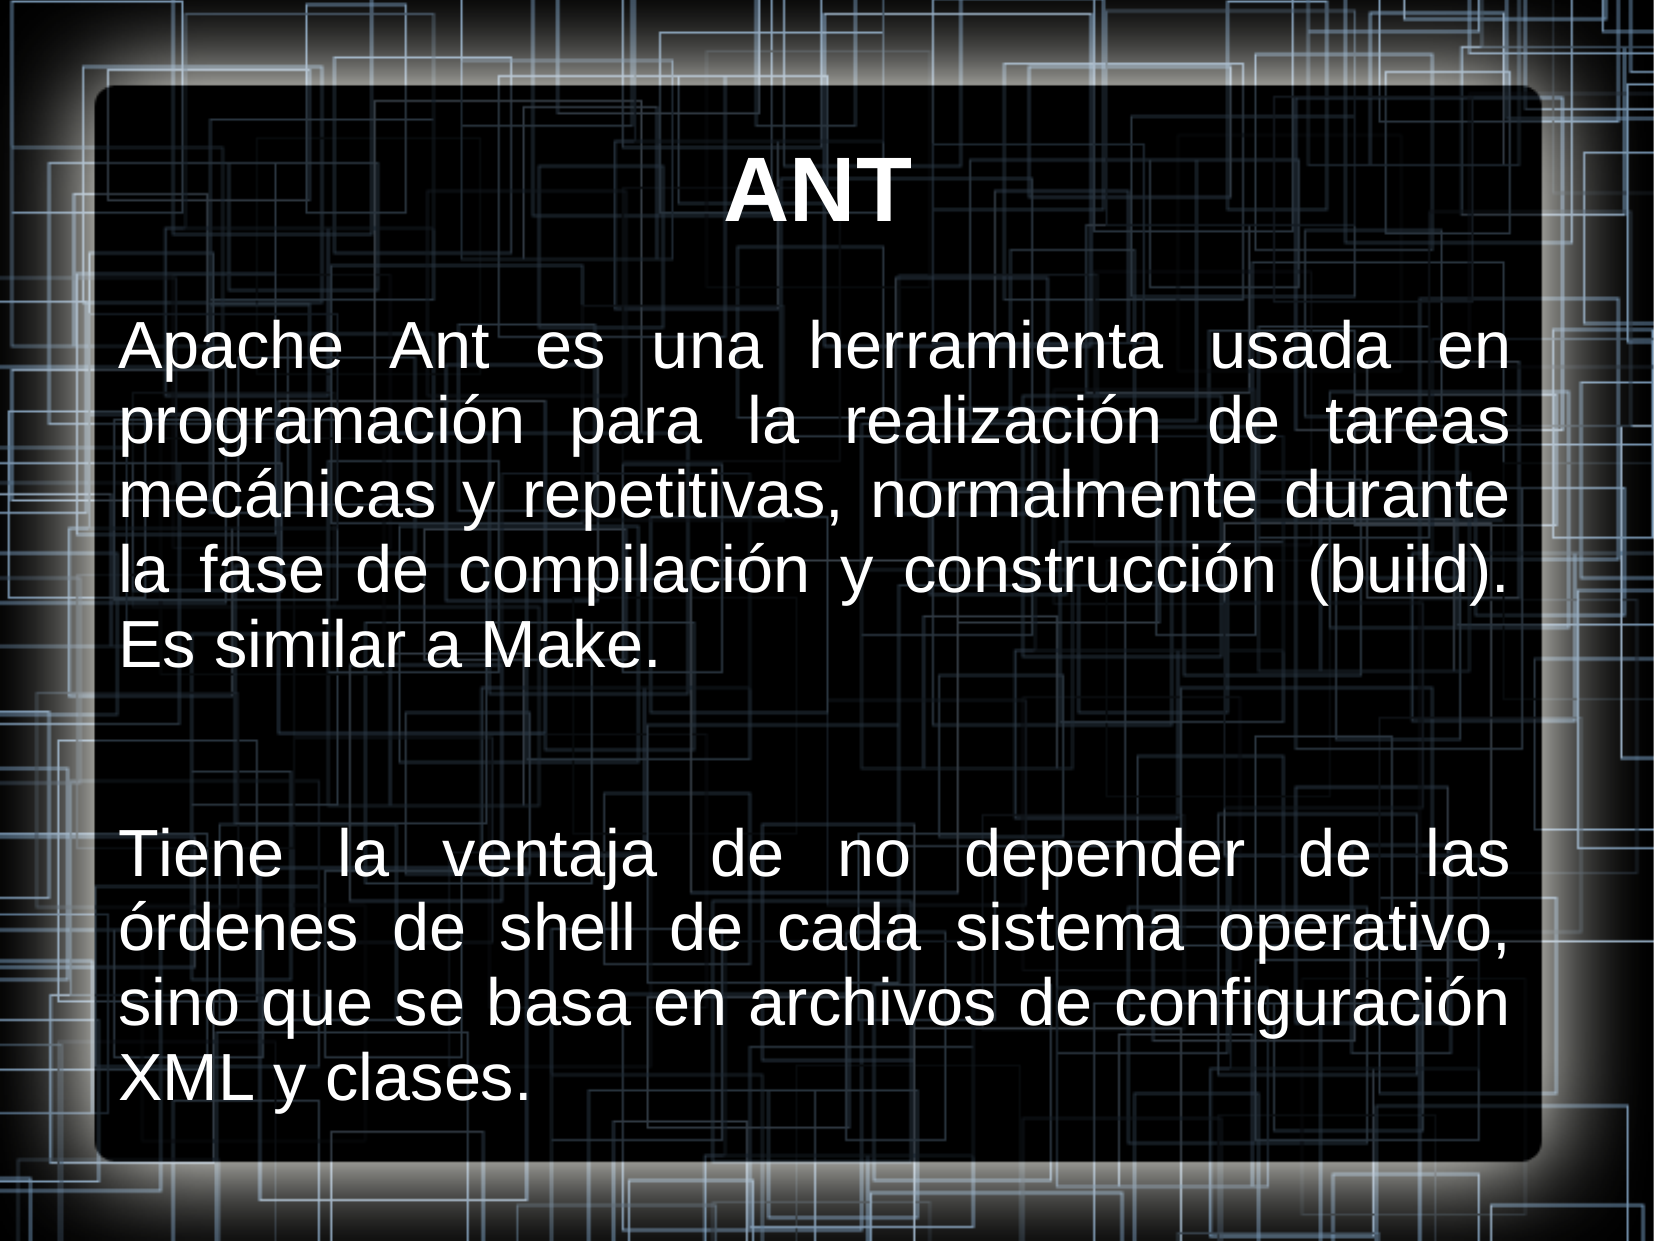

# ANT
Apache Ant es una herramienta usada en programación para la realización de tareas mecánicas y repetitivas, normalmente durante la fase de compilación y construcción (build). Es similar a Make.
Tiene la ventaja de no depender de las órdenes de shell de cada sistema operativo, sino que se basa en archivos de configuración XML y clases.